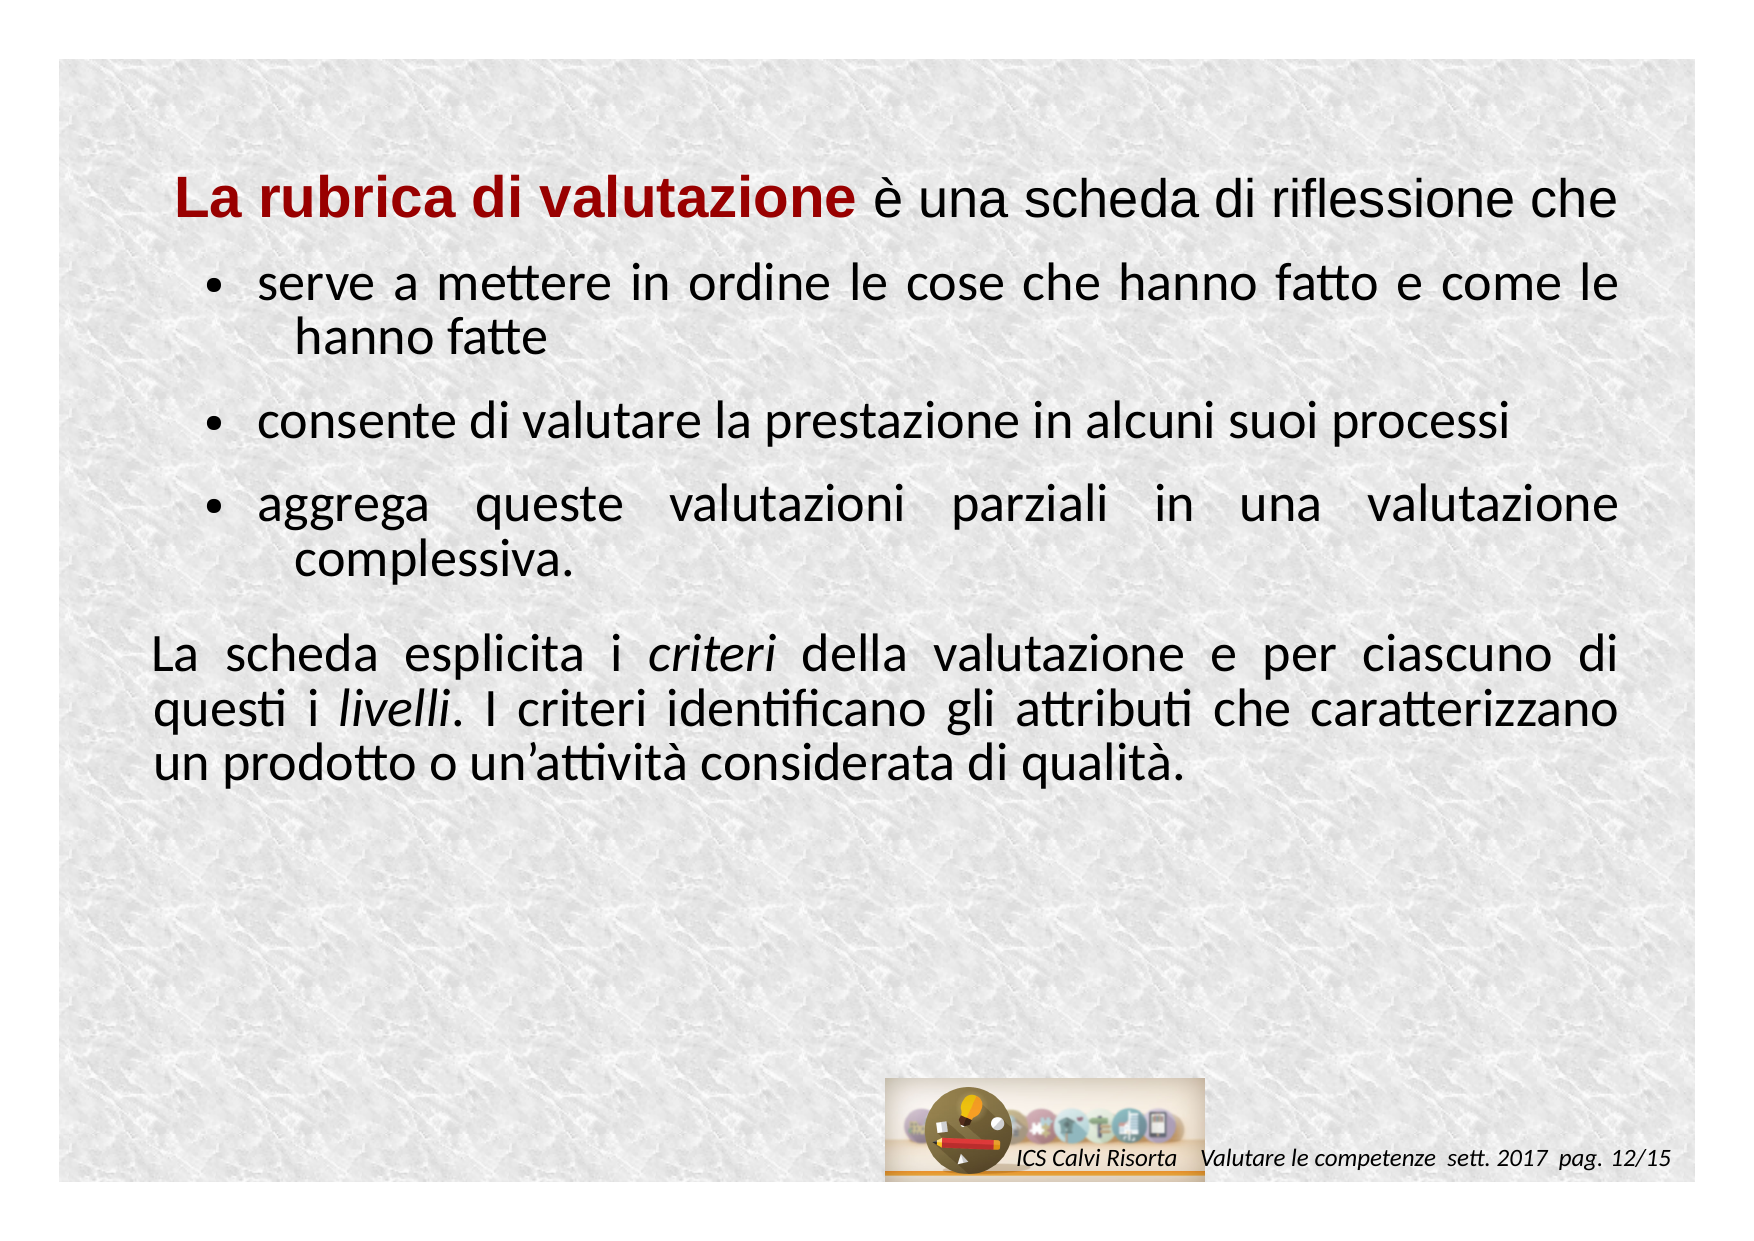

La rubrica di valutazione è una scheda di riflessione che
serve a mettere in ordine le cose che hanno fatto e come le hanno fatte
consente di valutare la prestazione in alcuni suoi processi
aggrega queste valutazioni parziali in una valutazione complessiva.
La scheda esplicita i criteri della valutazione e per ciascuno di questi i livelli. I criteri identificano gli attributi che caratterizzano un prodotto o un’attività considerata di qualità.
#
ICS Calvi Risorta Valutre le competenze - sett. 2017
12